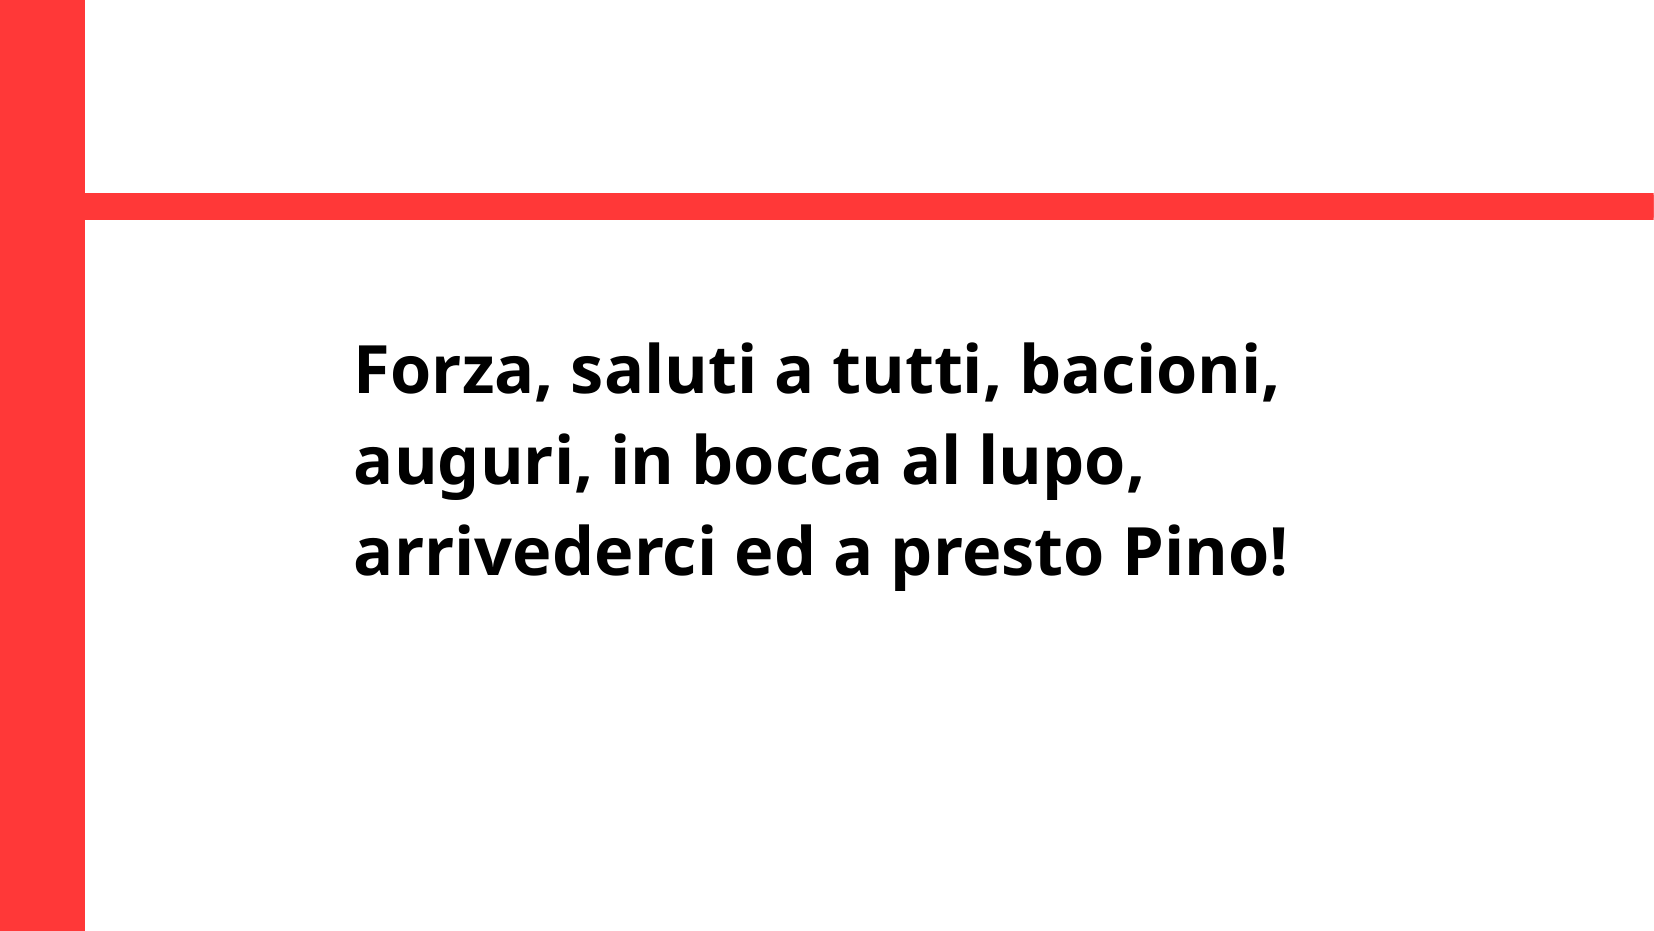

Forza, saluti a tutti, bacioni, auguri, in bocca al lupo, arrivederci ed a presto Pino!